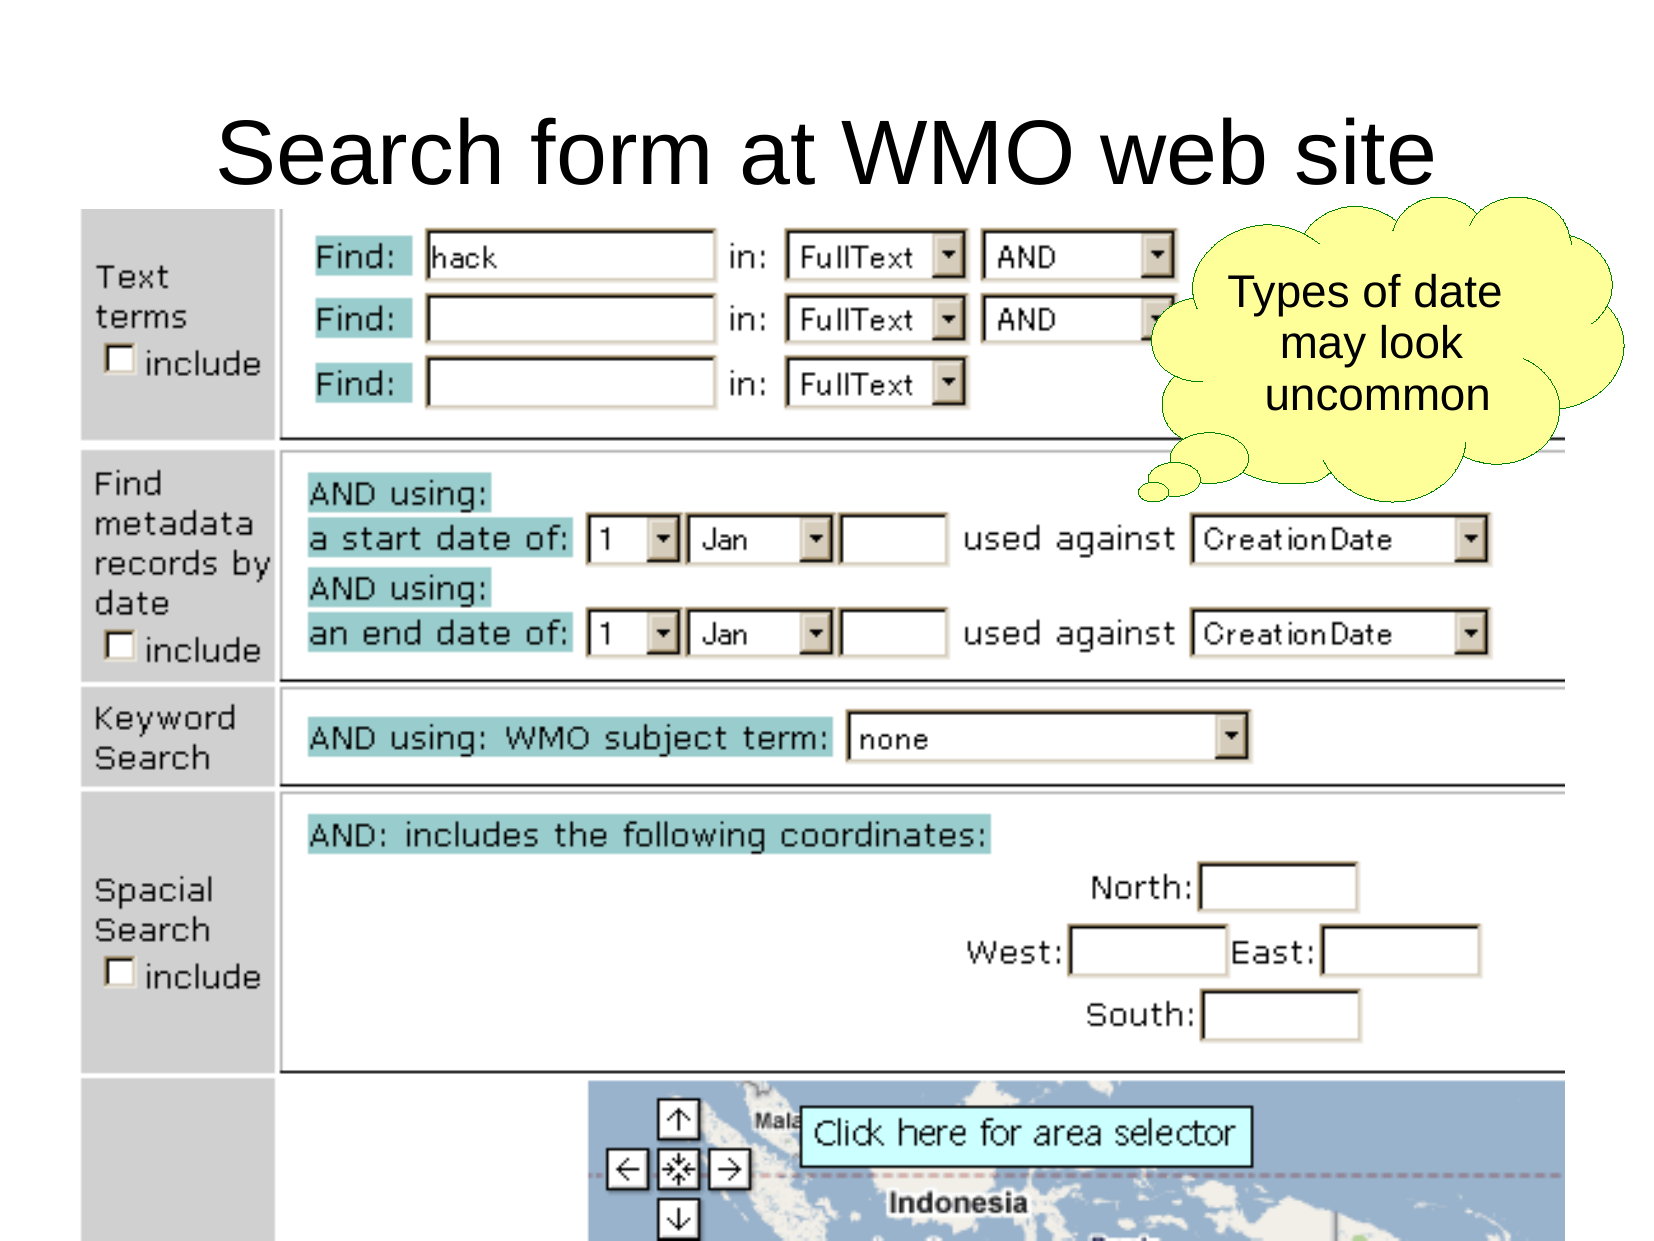

# Search form at WMO web site
Types of date
may look
 uncommon